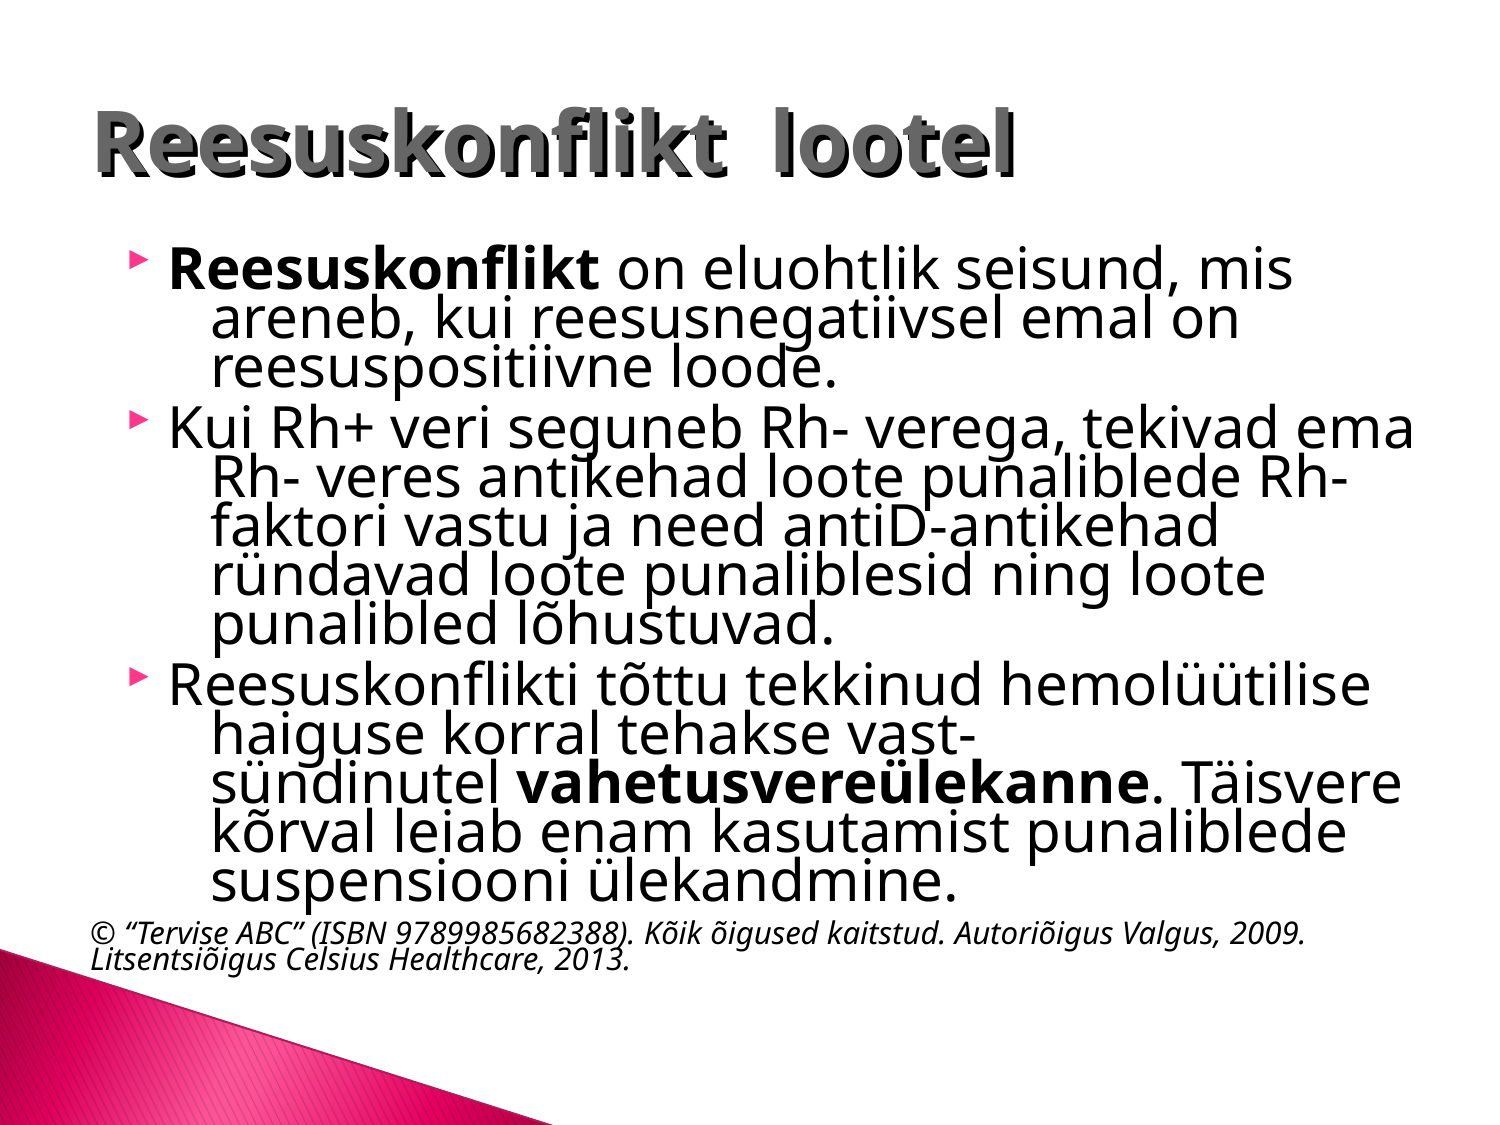

Reesuskonflikt lootel
# Reesuskonflikt on eluohtlik seisund, mis areneb, kui reesusnegatiivsel emal on reesuspositiivne loode.
Kui Rh+ veri seguneb Rh- verega, tekivad ema Rh- veres antikehad loote punaliblede Rh-faktori vastu ja need antiD-antikehad ründavad loote punaliblesid ning loote punalibled lõhustuvad.
Reesuskonflikti tõttu tekkinud hemolüütilise haiguse korral tehakse vast-sündinutel vahetusvereülekanne. Täisvere kõrval leiab enam kasutamist punaliblede suspensiooni ülekandmine.
© “Tervise ABC” (ISBN 9789985682388). Kõik õigused kaitstud. Autoriõigus Valgus, 2009. Litsentsiõigus Celsius Healthcare, 2013.